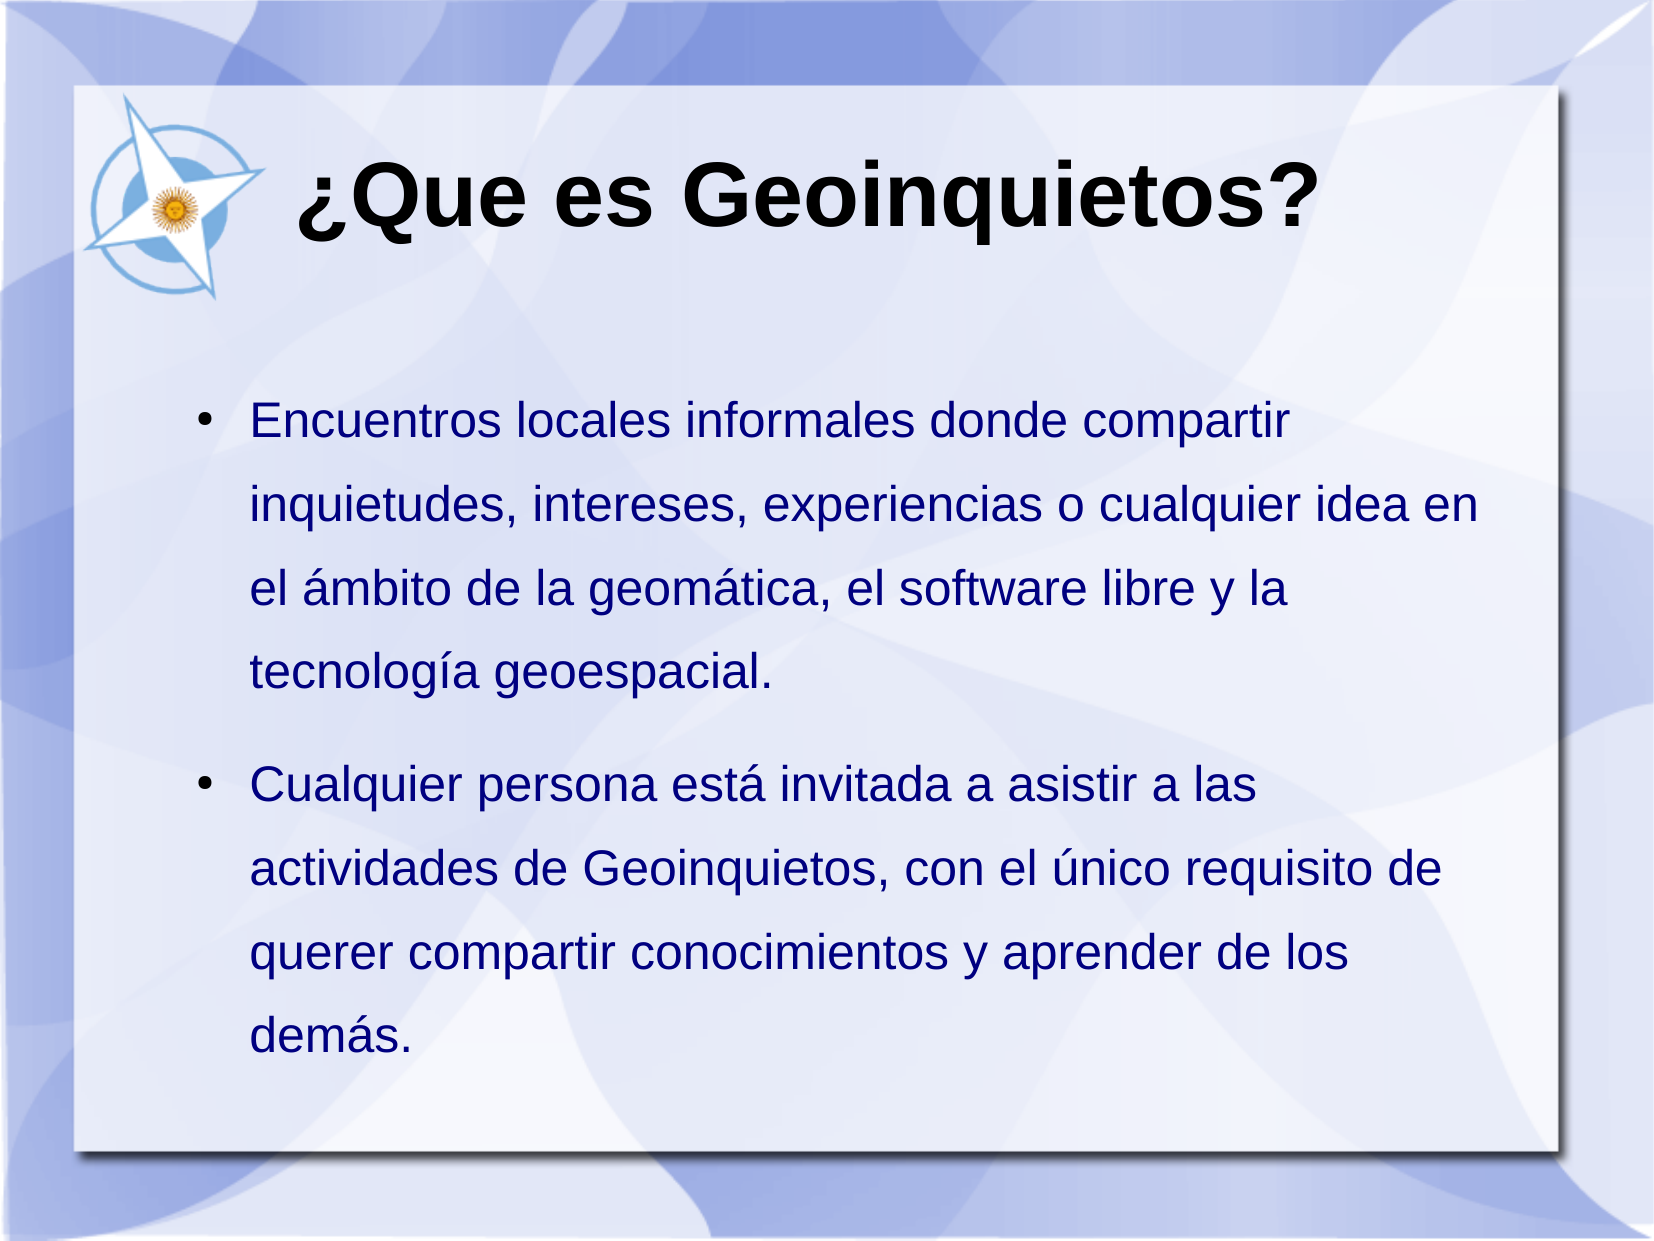

# ¿Que es Geoinquietos?
Encuentros locales informales donde compartir inquietudes, intereses, experiencias o cualquier idea en el ámbito de la geomática, el software libre y la tecnología geoespacial.
Cualquier persona está invitada a asistir a las actividades de Geoinquietos, con el único requisito de querer compartir conocimientos y aprender de los demás.